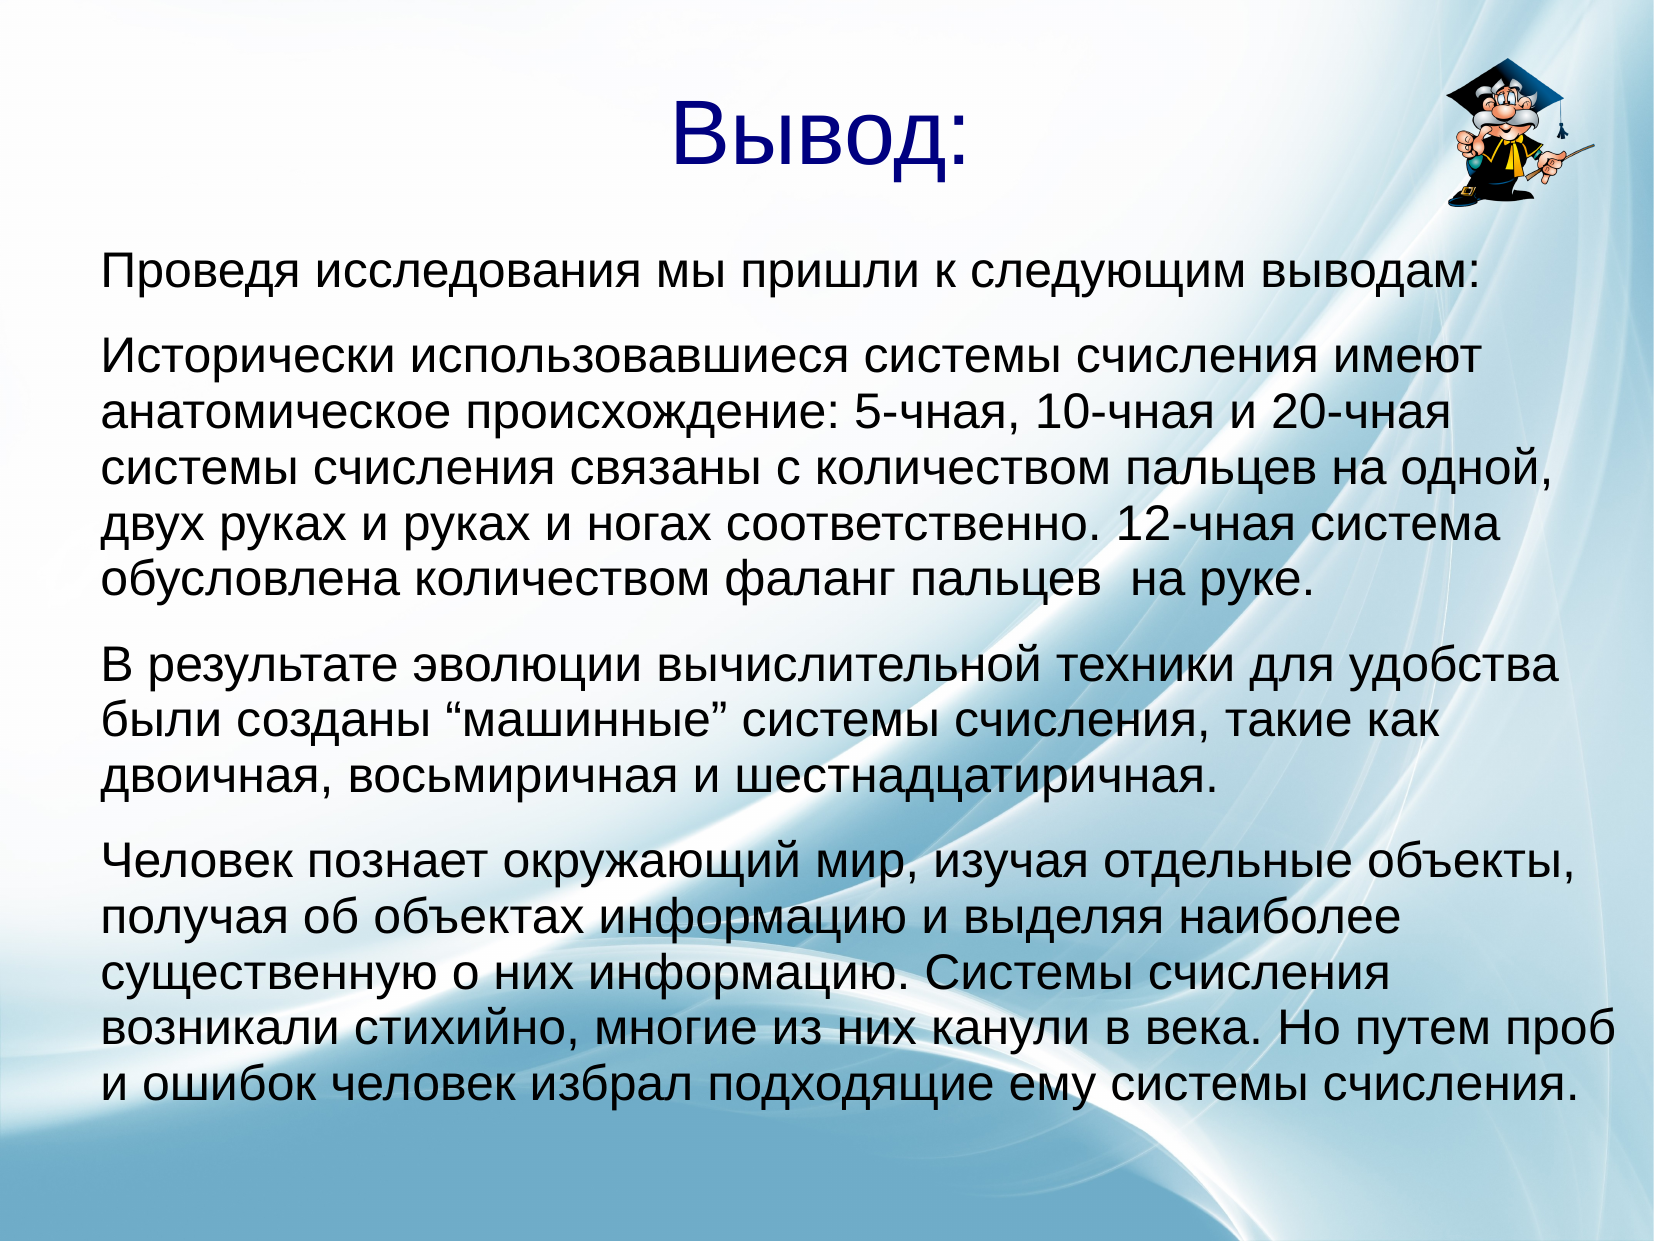

# Вывод:
Проведя исследования мы пришли к следующим выводам:
Исторически использовавшиеся системы счисления имеют анатомическое происхождение: 5-чная, 10-чная и 20-чная системы счисления связаны с количеством пальцев на одной, двух руках и руках и ногах соответственно. 12-чная система обусловлена количеством фаланг пальцев на руке.
В результате эволюции вычислительной техники для удобства были созданы “машинные” системы счисления, такие как двоичная, восьмиричная и шестнадцатиричная.
Человек познает окружающий мир, изучая отдельные объекты, получая об объектах информацию и выделяя наиболее существенную о них информацию. Системы счисления возникали стихийно, многие из них канули в века. Но путем проб и ошибок человек избрал подходящие ему системы счисления.